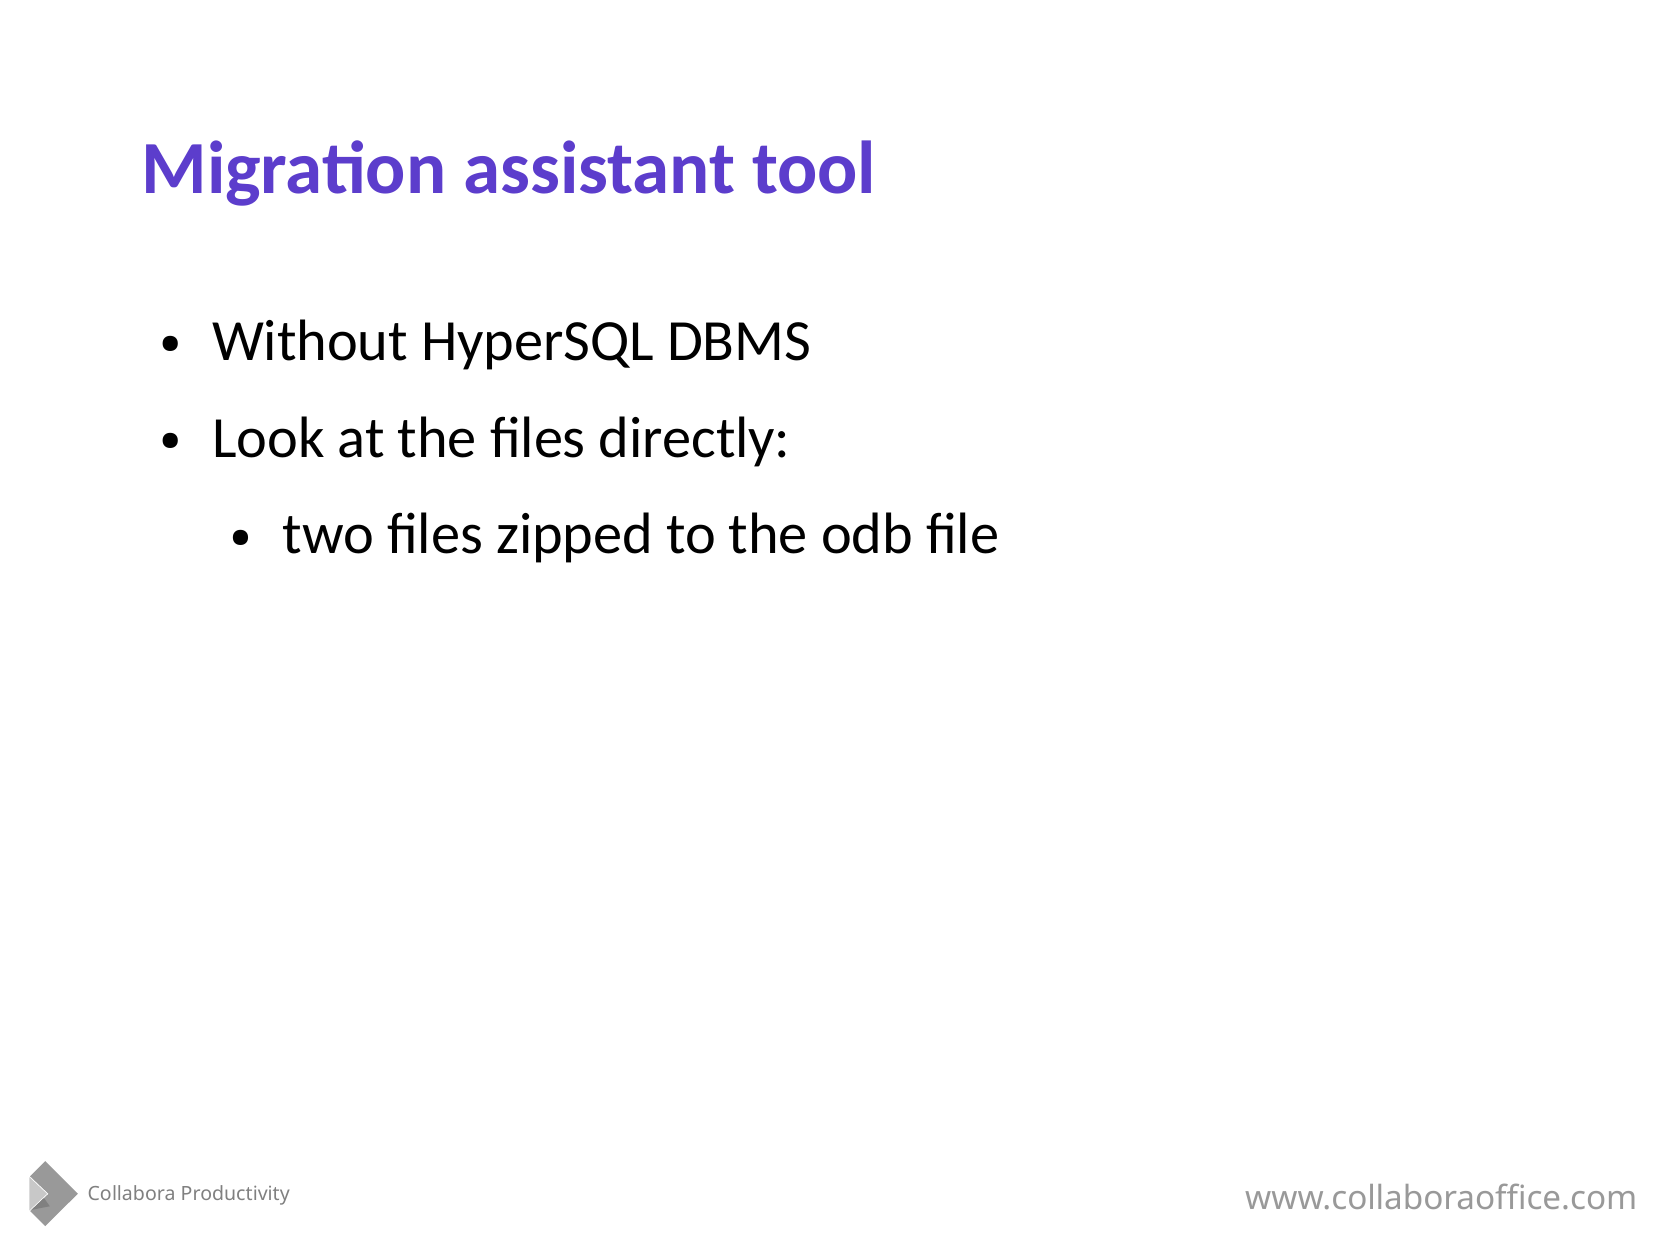

# Migration assistant tool
Without HyperSQL DBMS
Look at the files directly:
two files zipped to the odb file